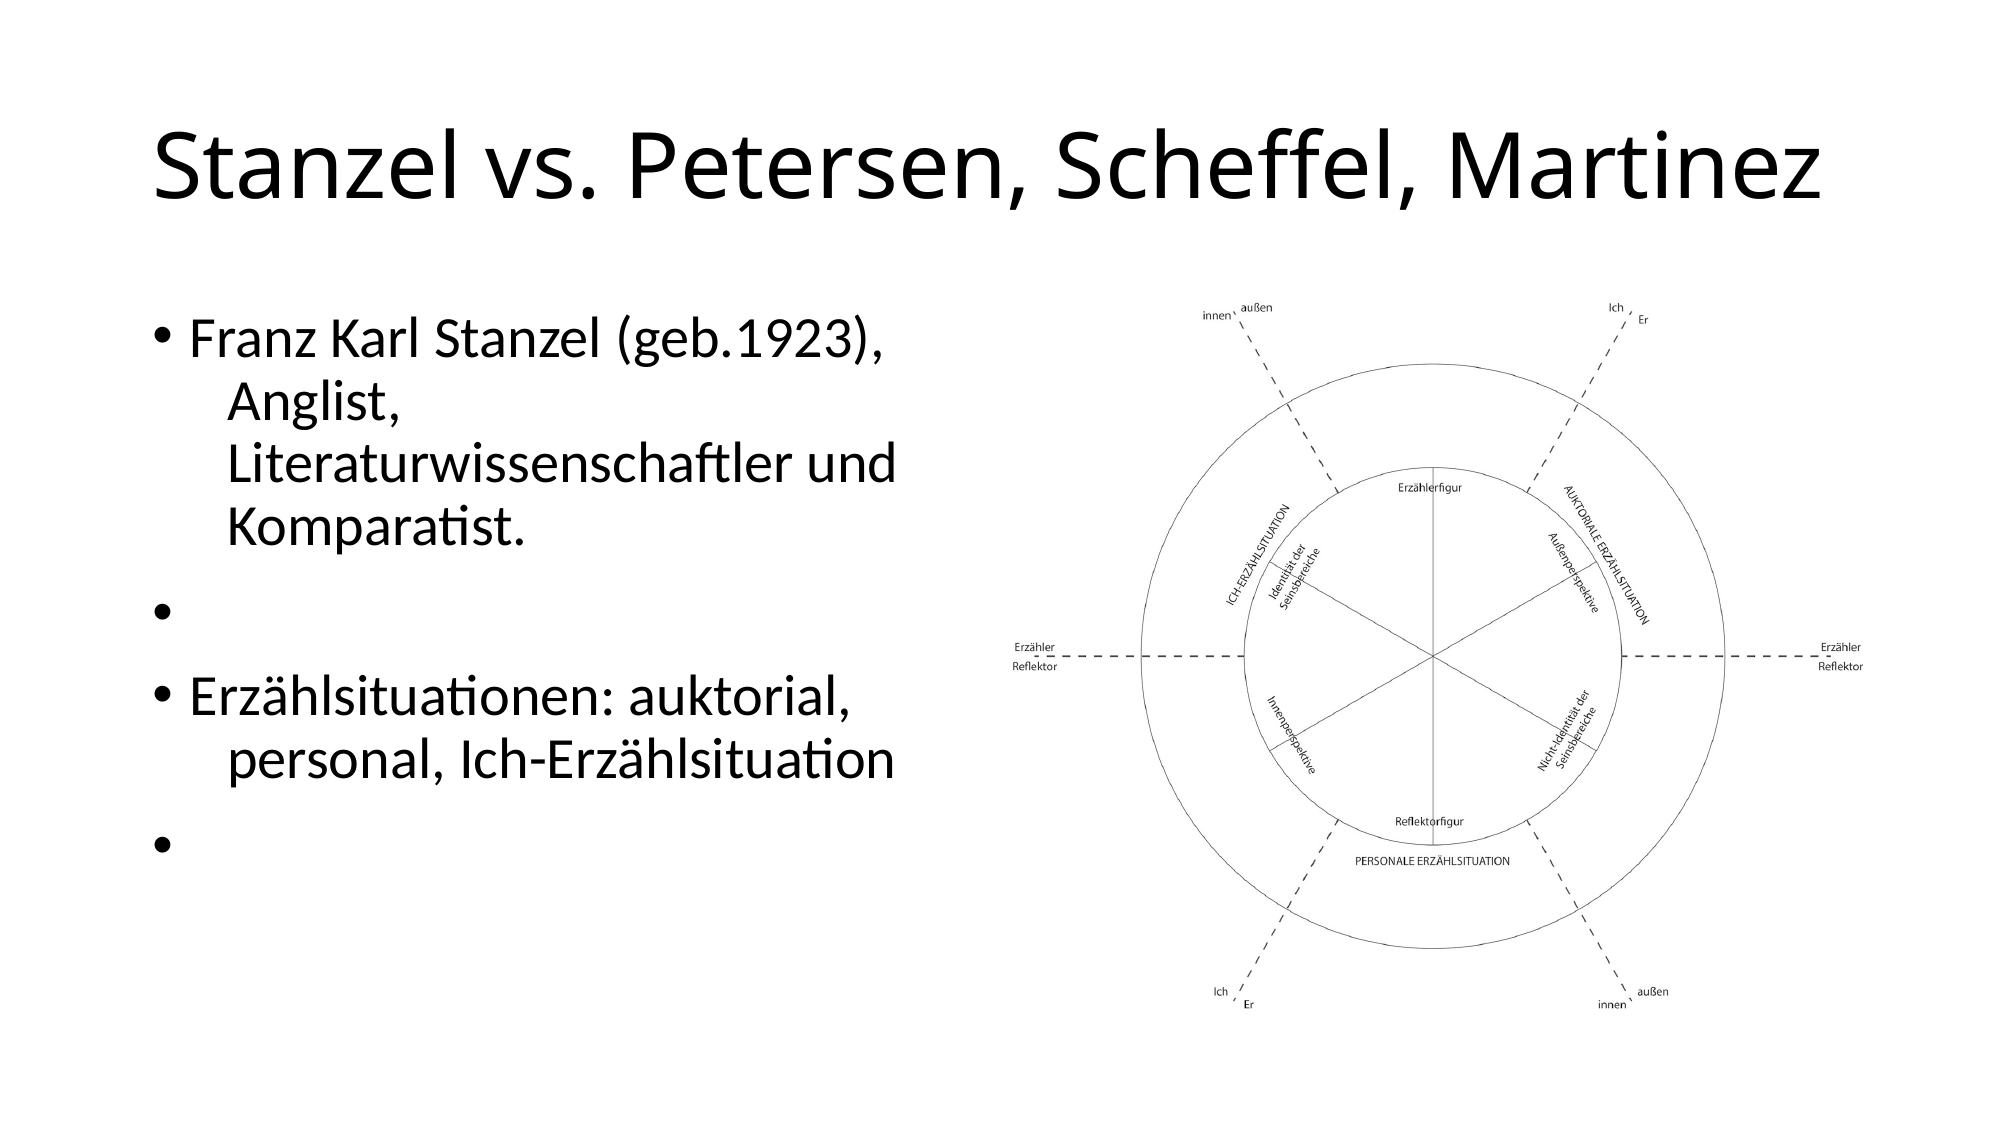

# Stanzel vs. Petersen, Scheffel, Martinez
Franz Karl Stanzel (geb.1923), Anglist, Literaturwissenschaftler und Komparatist.
Erzählsituationen: auktorial, personal, Ich-Erzählsituation